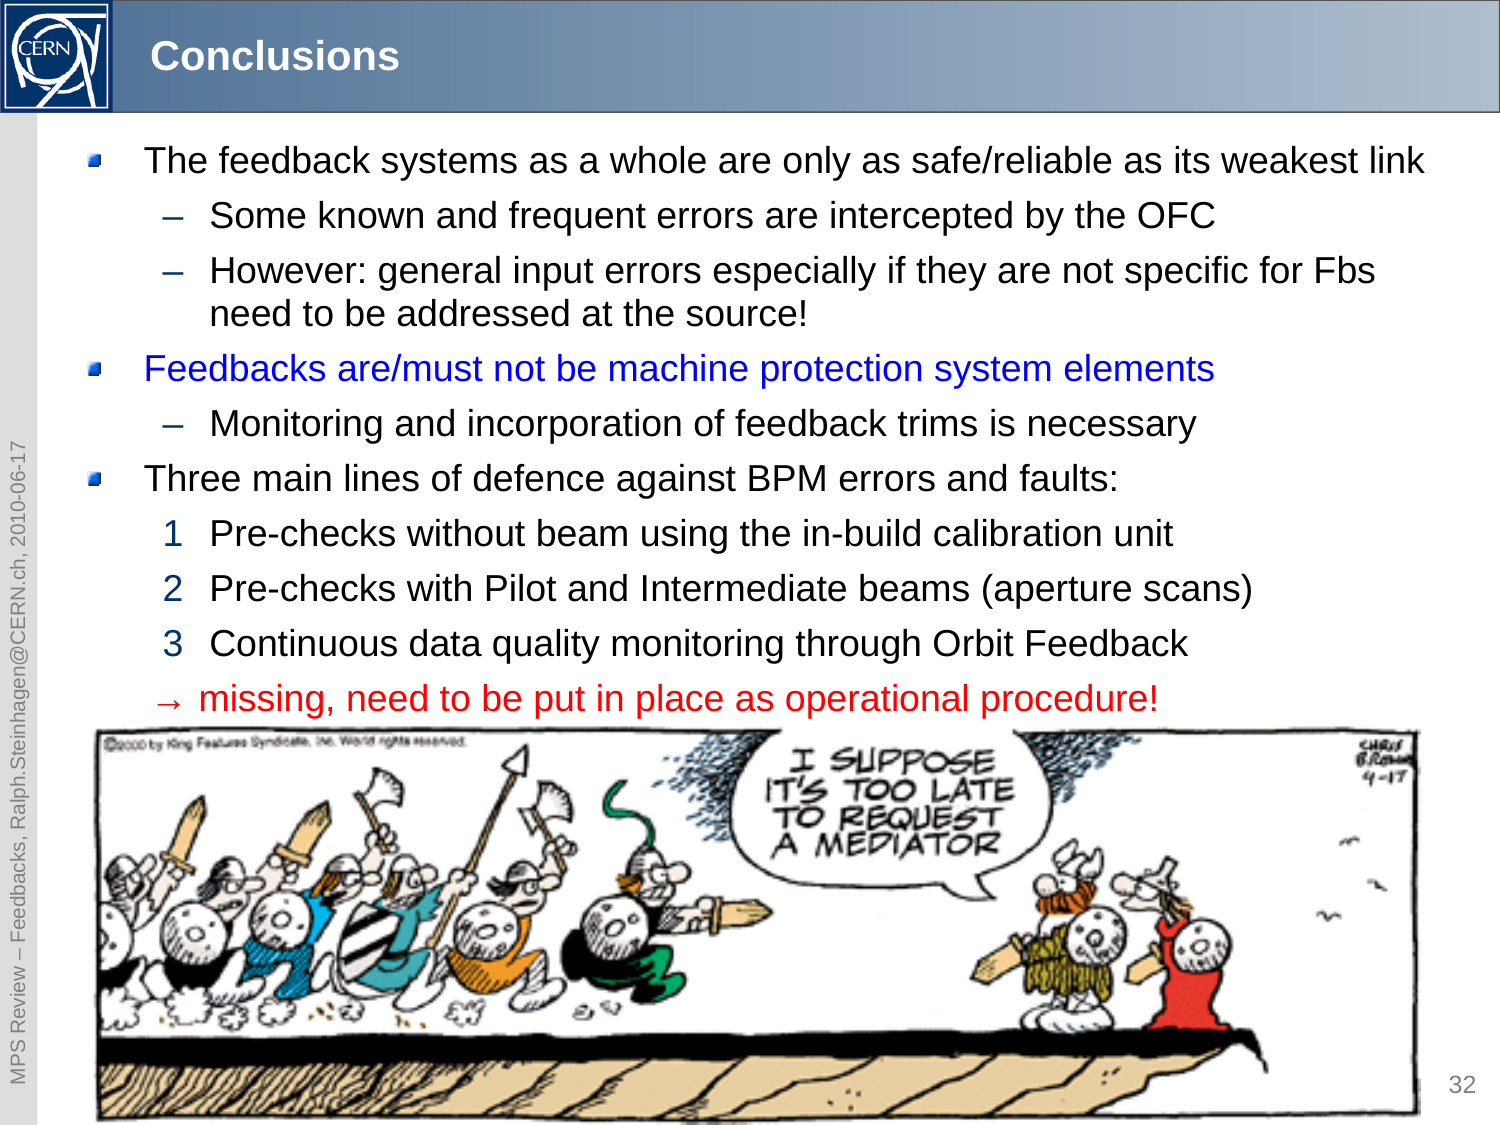

# Conclusions
The feedback systems as a whole are only as safe/reliable as its weakest link
Some known and frequent errors are intercepted by the OFC
However: general input errors especially if they are not specific for Fbs need to be addressed at the source!
Feedbacks are/must not be machine protection system elements
Monitoring and incorporation of feedback trims is necessary
Three main lines of defence against BPM errors and faults:
Pre-checks without beam using the in-build calibration unit
Pre-checks with Pilot and Intermediate beams (aperture scans)
Continuous data quality monitoring through Orbit Feedback
 → missing, need to be put in place as operational procedure!